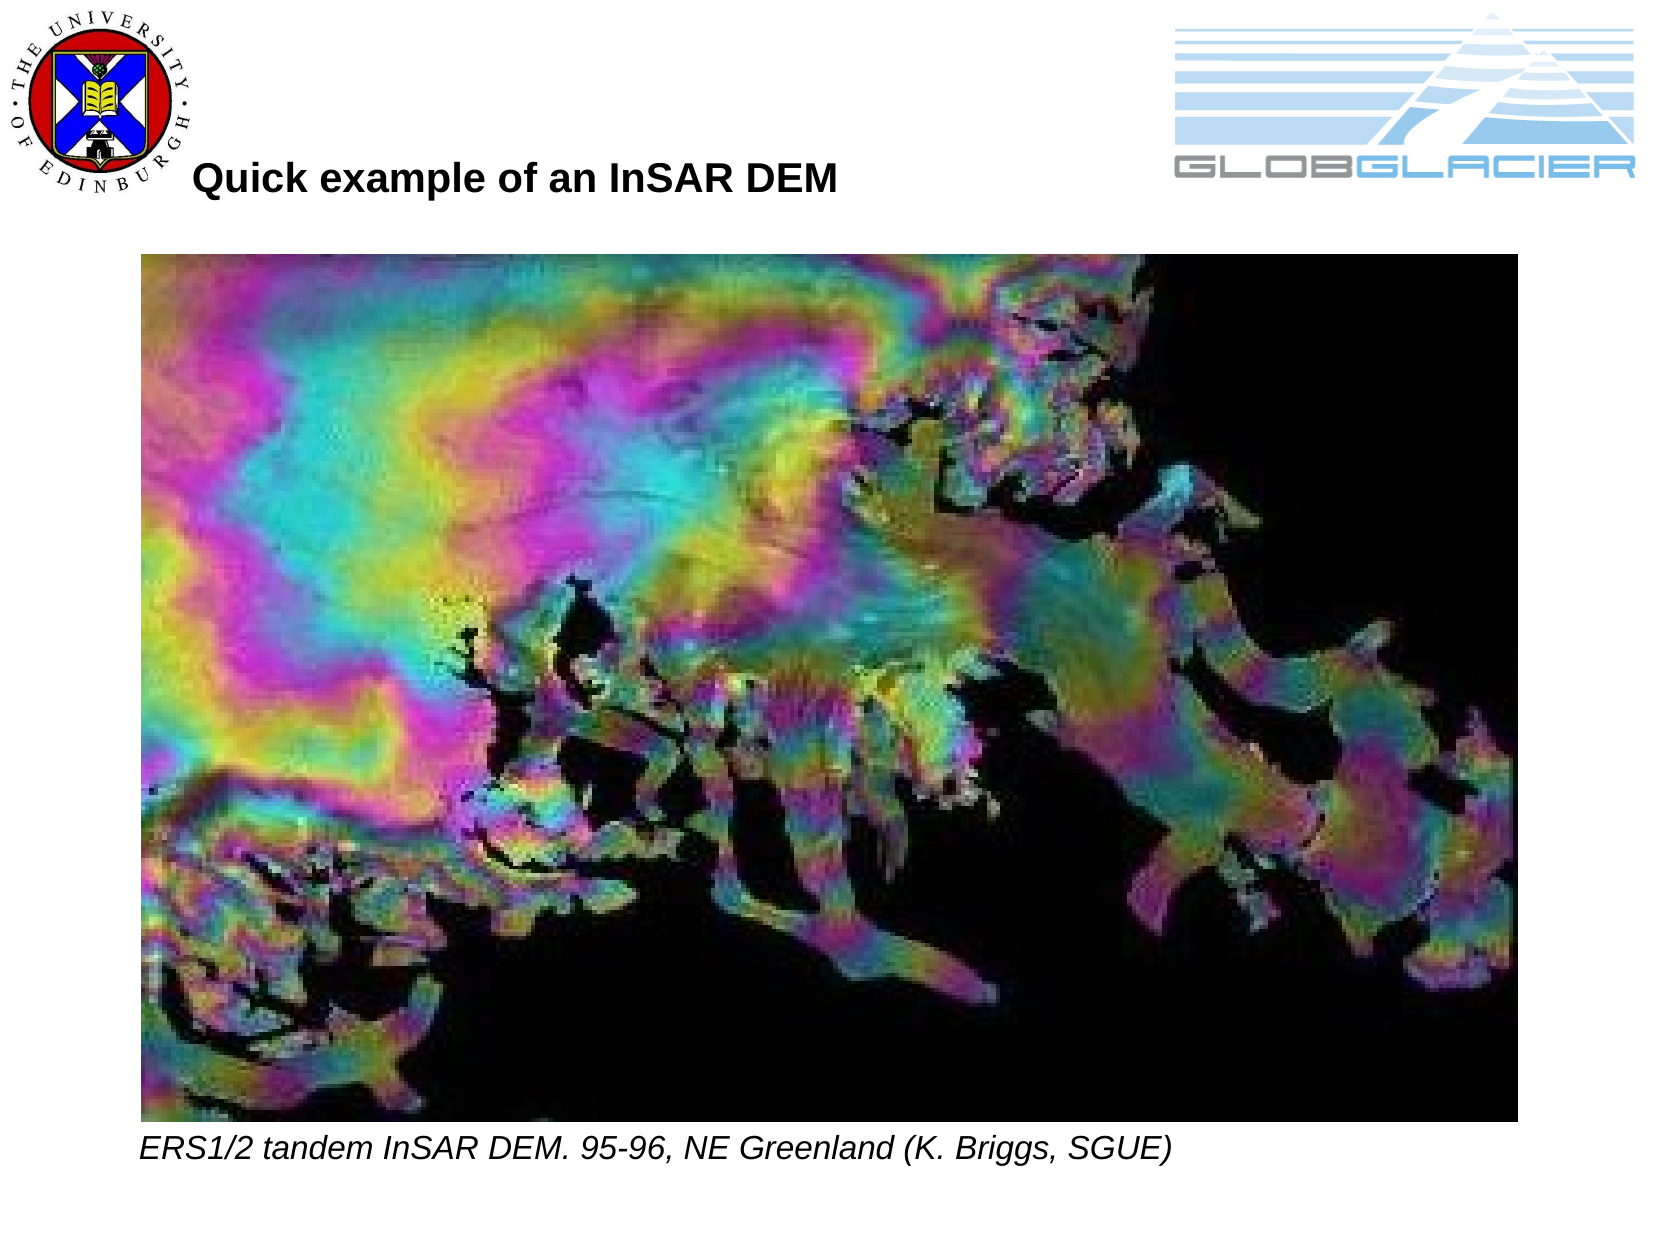

Quick example of an InSAR DEM
ERS1/2 tandem InSAR DEM. 95-96, NE Greenland (K. Briggs, SGUE)